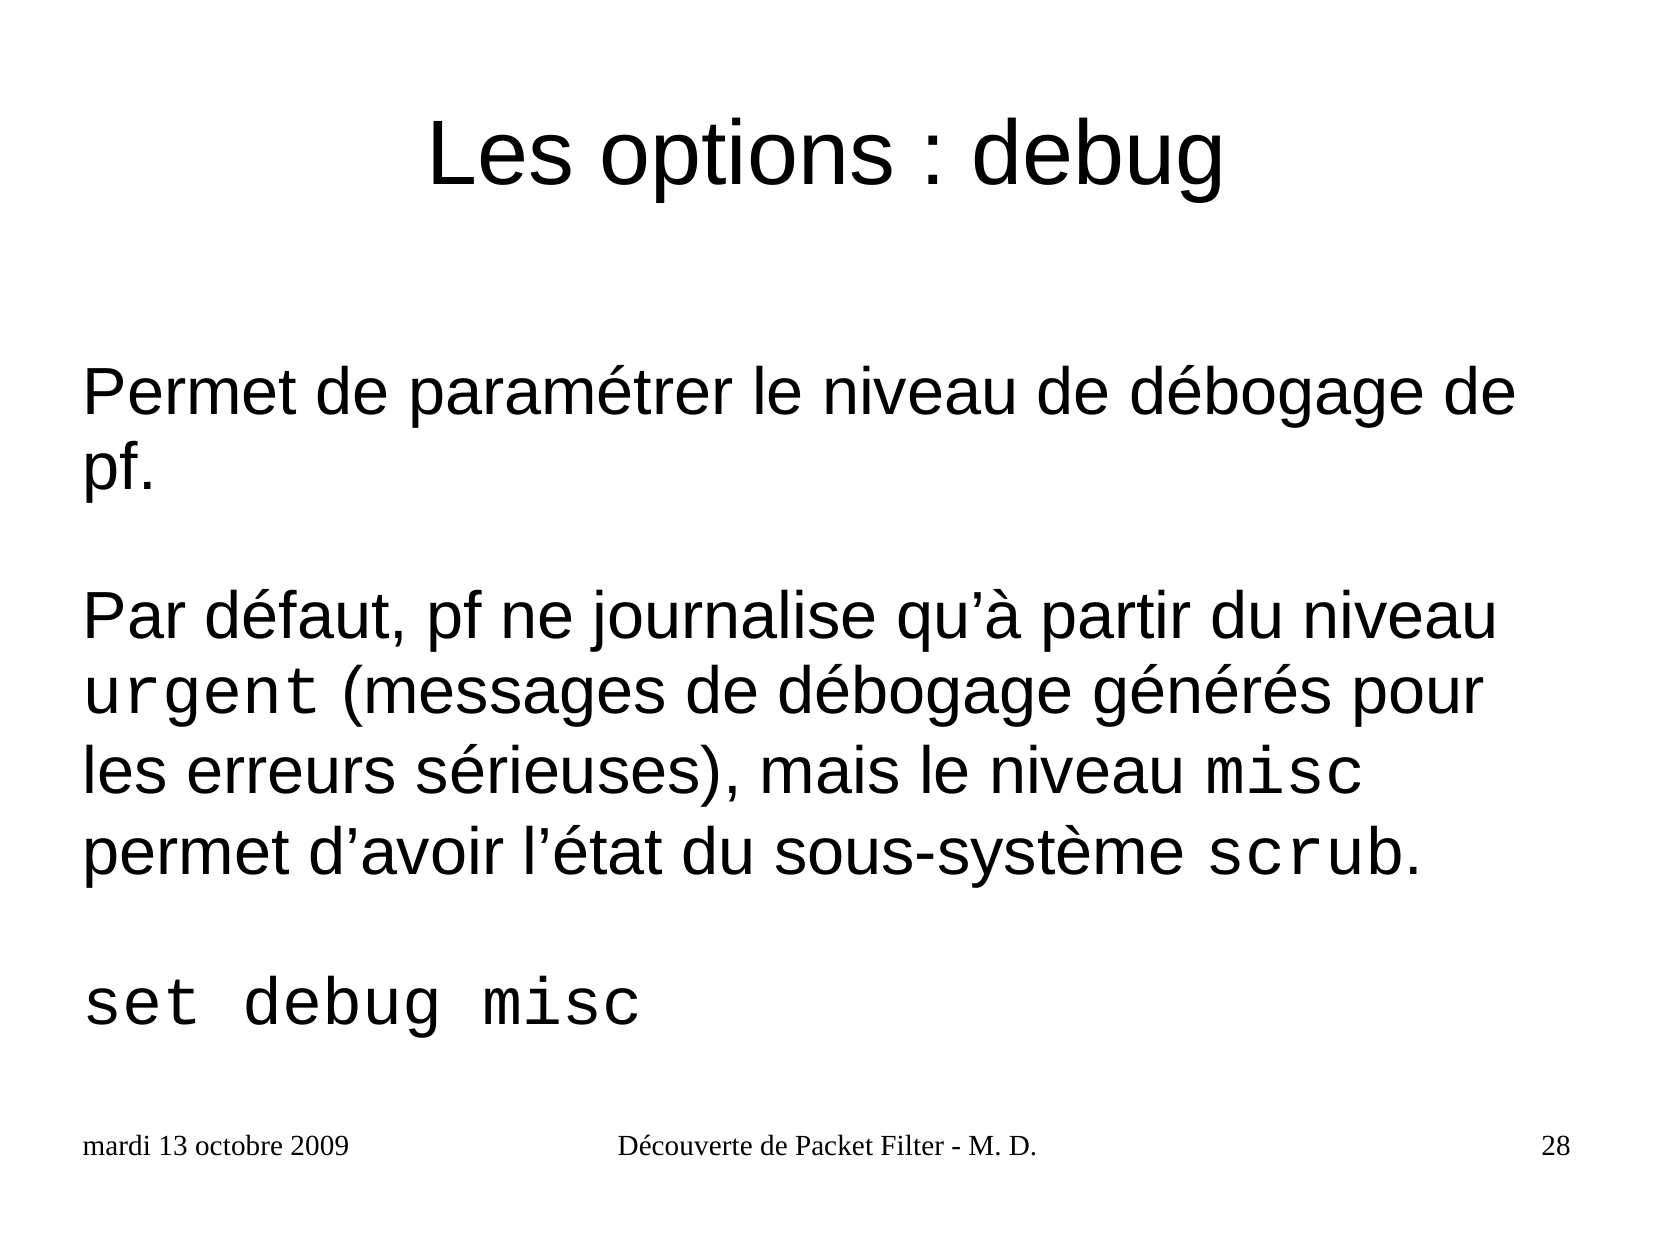

# Les options : debug
Permet de paramétrer le niveau de débogage de pf.
Par défaut, pf ne journalise qu’à partir du niveau urgent (messages de débogage générés pour les erreurs sérieuses), mais le niveau misc permet d’avoir l’état du sous-système scrub.
set debug misc
mardi 13 octobre 2009
Découverte de Packet Filter - M. D.
28